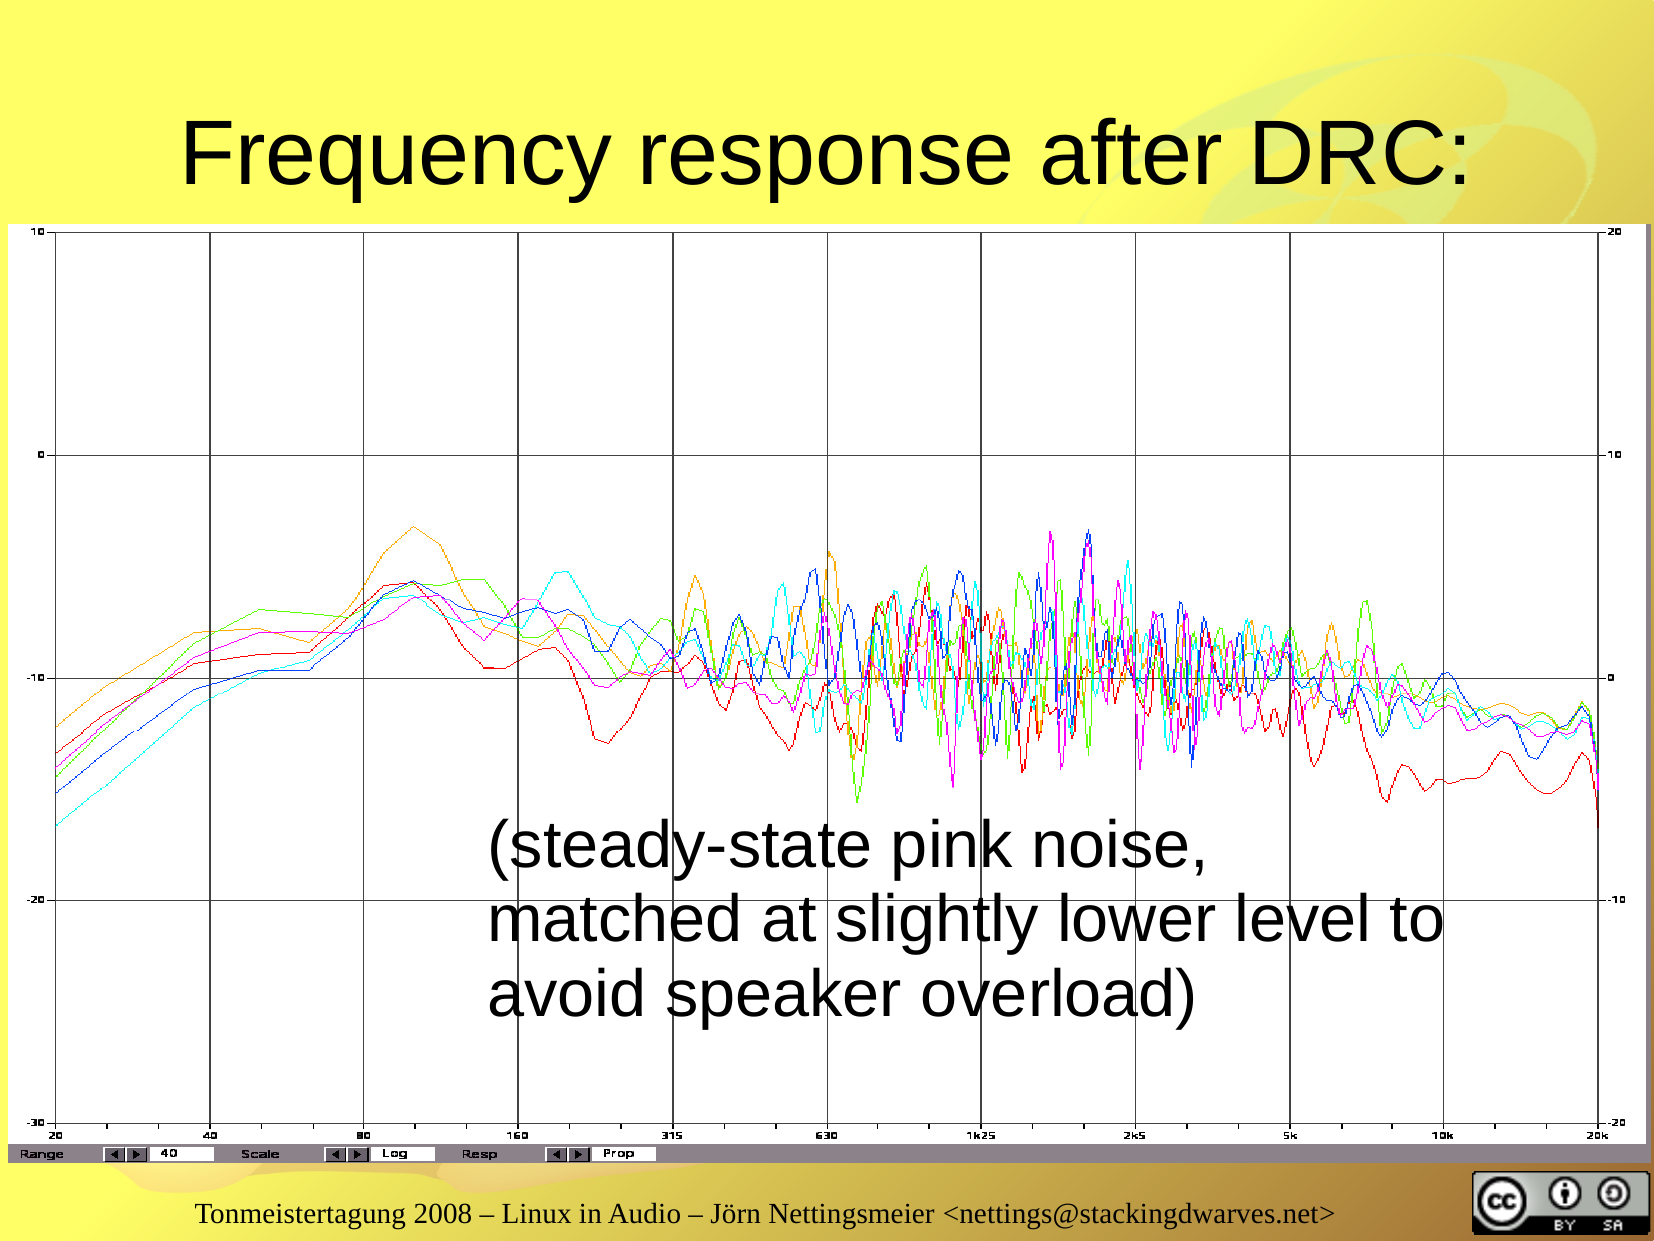

Frequency response after DRC:
#
(steady-state pink noise,
matched at slightly lower level to avoid speaker overload)